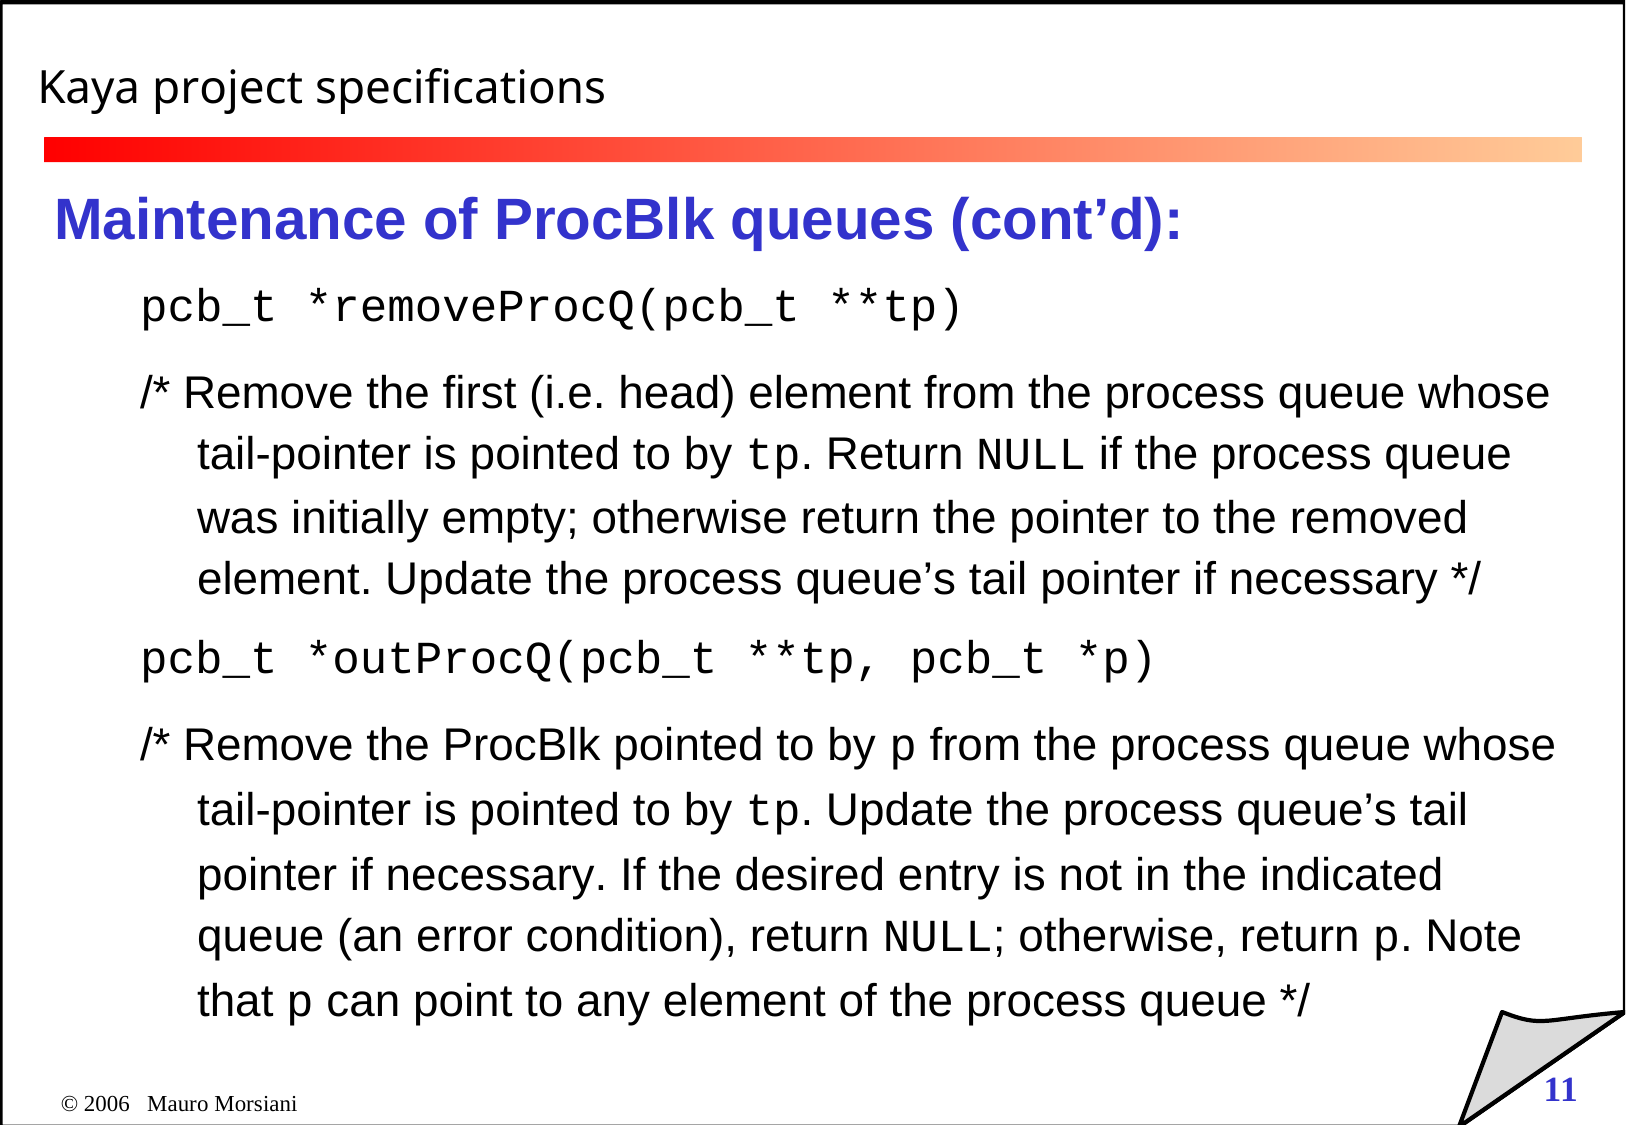

# Kaya project specifications
Maintenance of ProcBlk queues (cont’d):
pcb_t *removeProcQ(pcb_t **tp)
/* Remove the first (i.e. head) element from the process queue whose tail-pointer is pointed to by tp. Return NULL if the process queue was initially empty; otherwise return the pointer to the removed element. Update the process queue’s tail pointer if necessary */
pcb_t *outProcQ(pcb_t **tp, pcb_t *p)
/* Remove the ProcBlk pointed to by p from the process queue whose tail-pointer is pointed to by tp. Update the process queue’s tail pointer if necessary. If the desired entry is not in the indicated queue (an error condition), return NULL; otherwise, return p. Note that p can point to any element of the process queue */